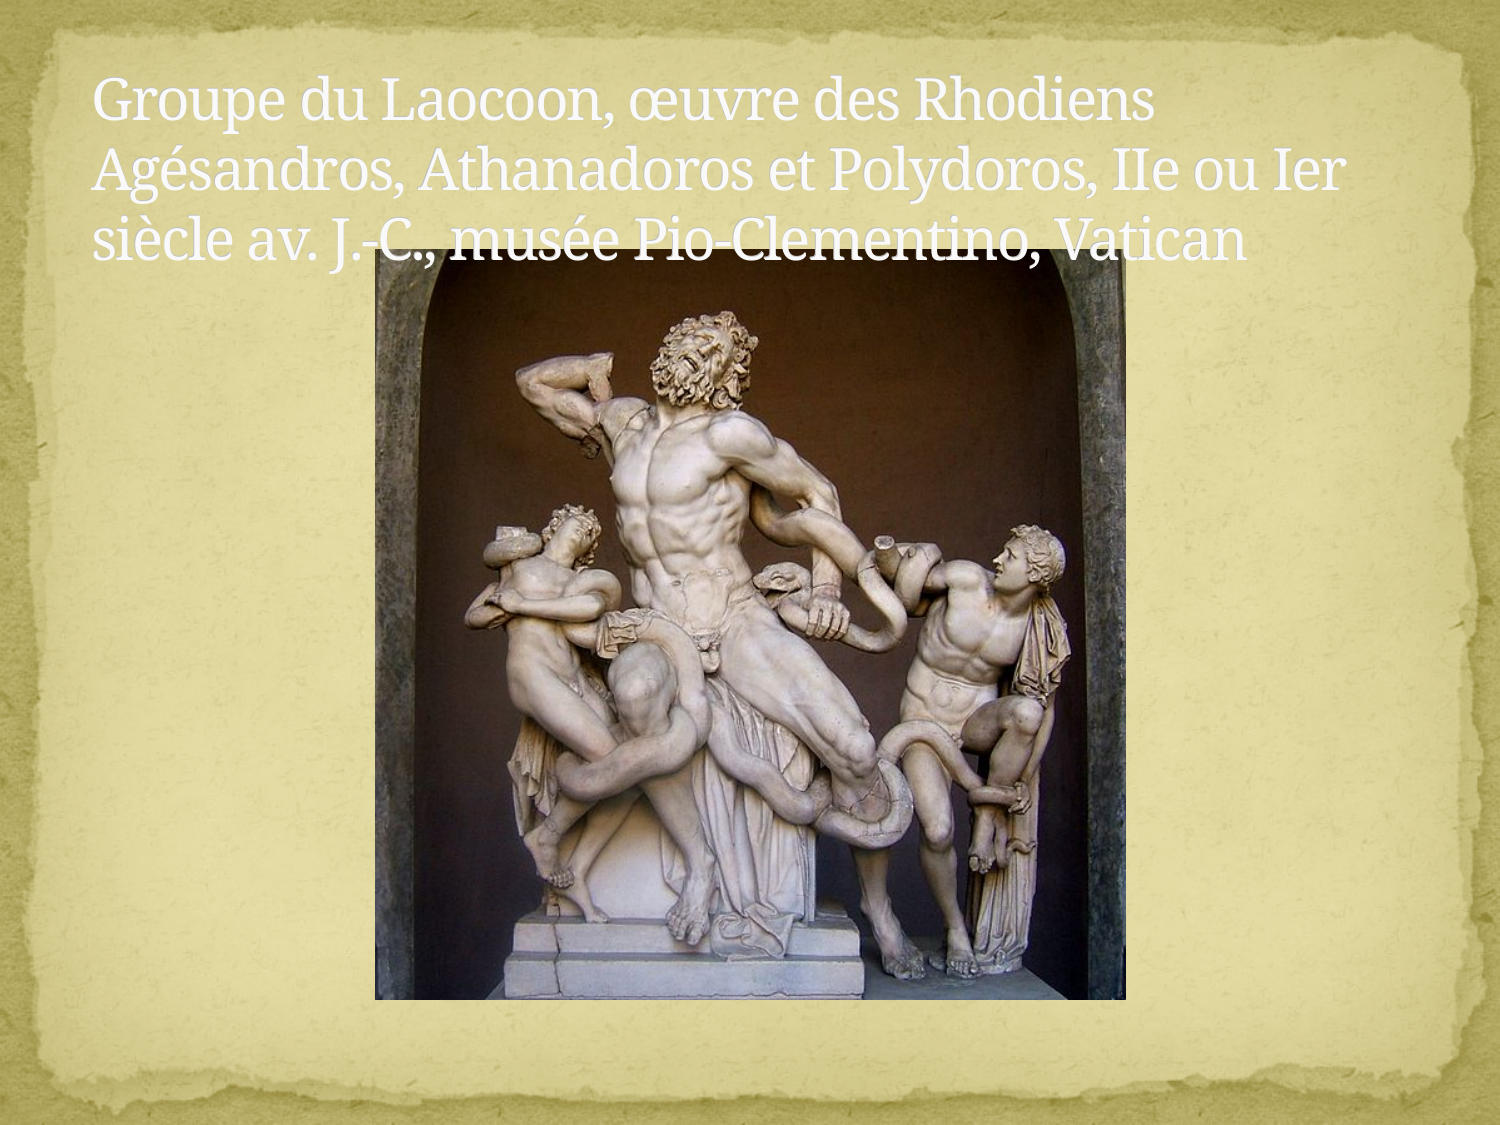

# Groupe du Laocoon, œuvre des Rhodiens Agésandros, Athanadoros et Polydoros, IIe ou Ier siècle av. J.-C., musée Pio-Clementino, Vatican